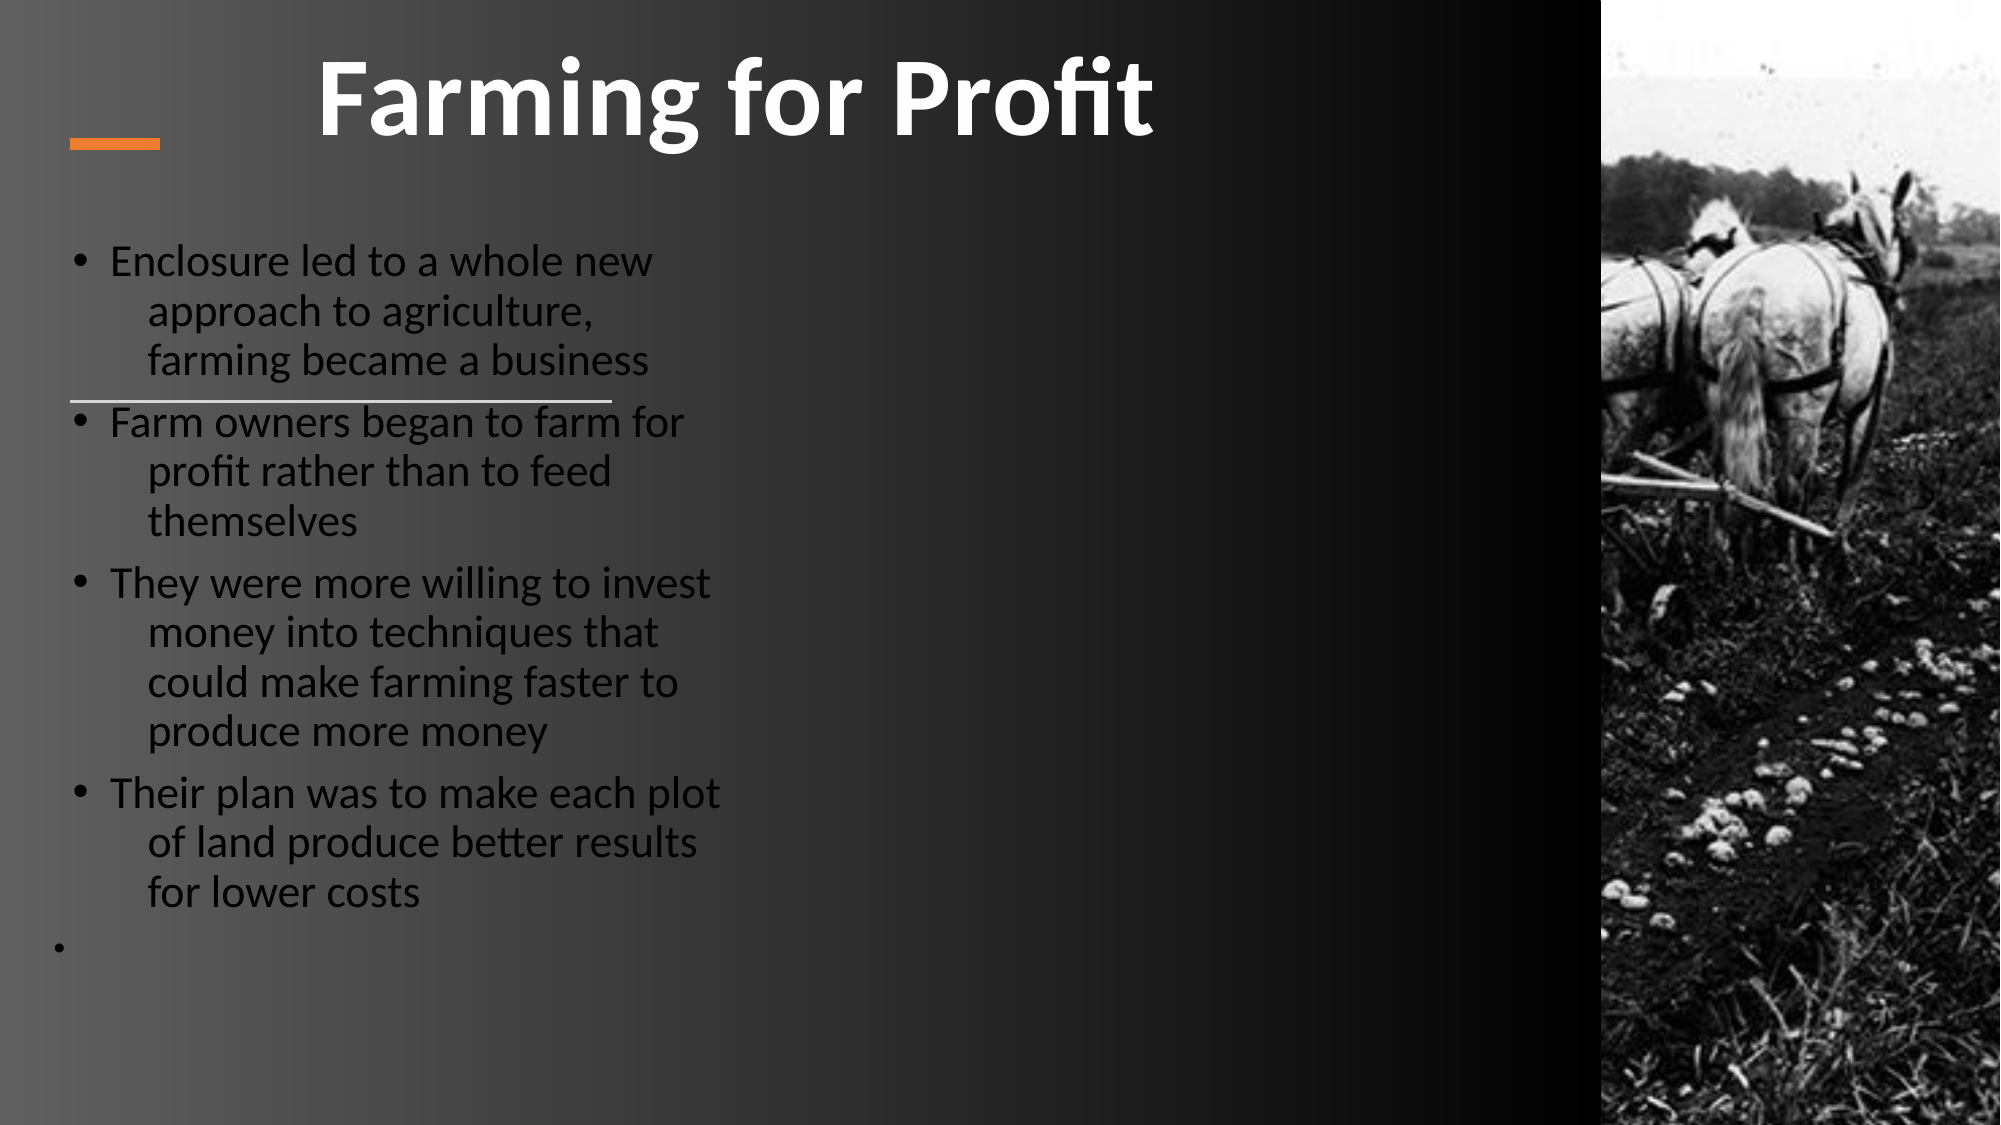

Farming for Profit
Enclosure led to a whole new approach to agriculture, farming became a business
Farm owners began to farm for profit rather than to feed themselves
They were more willing to invest money into techniques that could make farming faster to produce more money
Their plan was to make each plot of land produce better results for lower costs